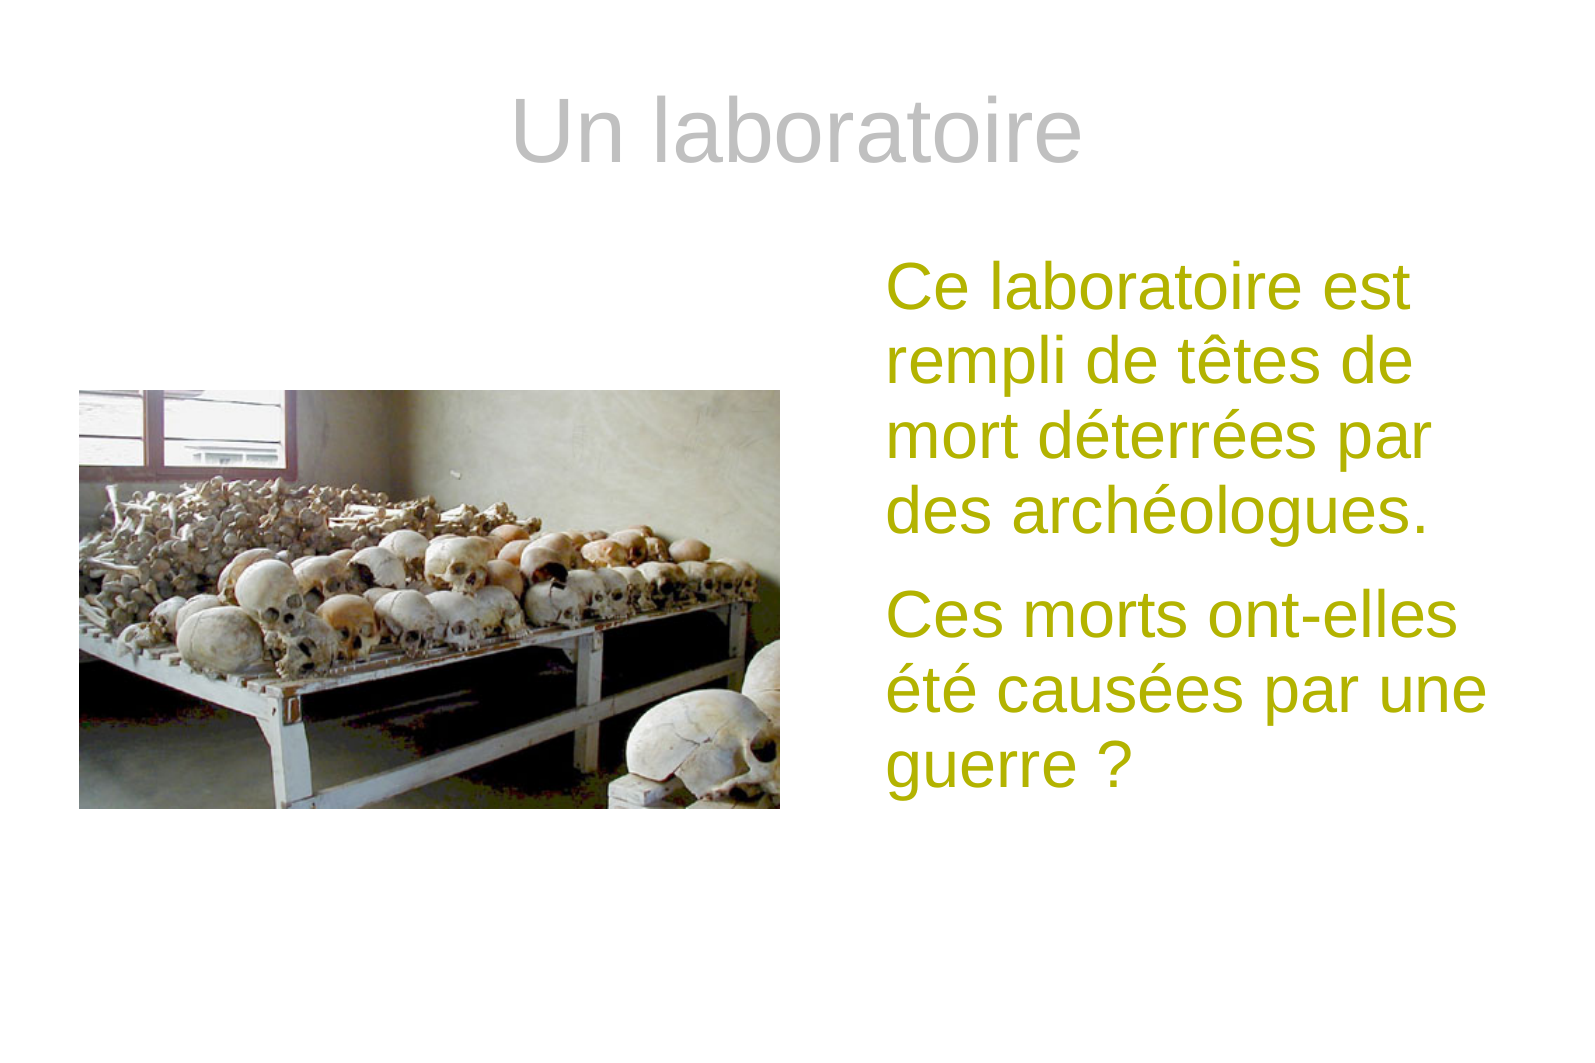

# Un laboratoire
Ce laboratoire est rempli de têtes de mort déterrées par des archéologues.
Ces morts ont-elles été causées par une guerre ?